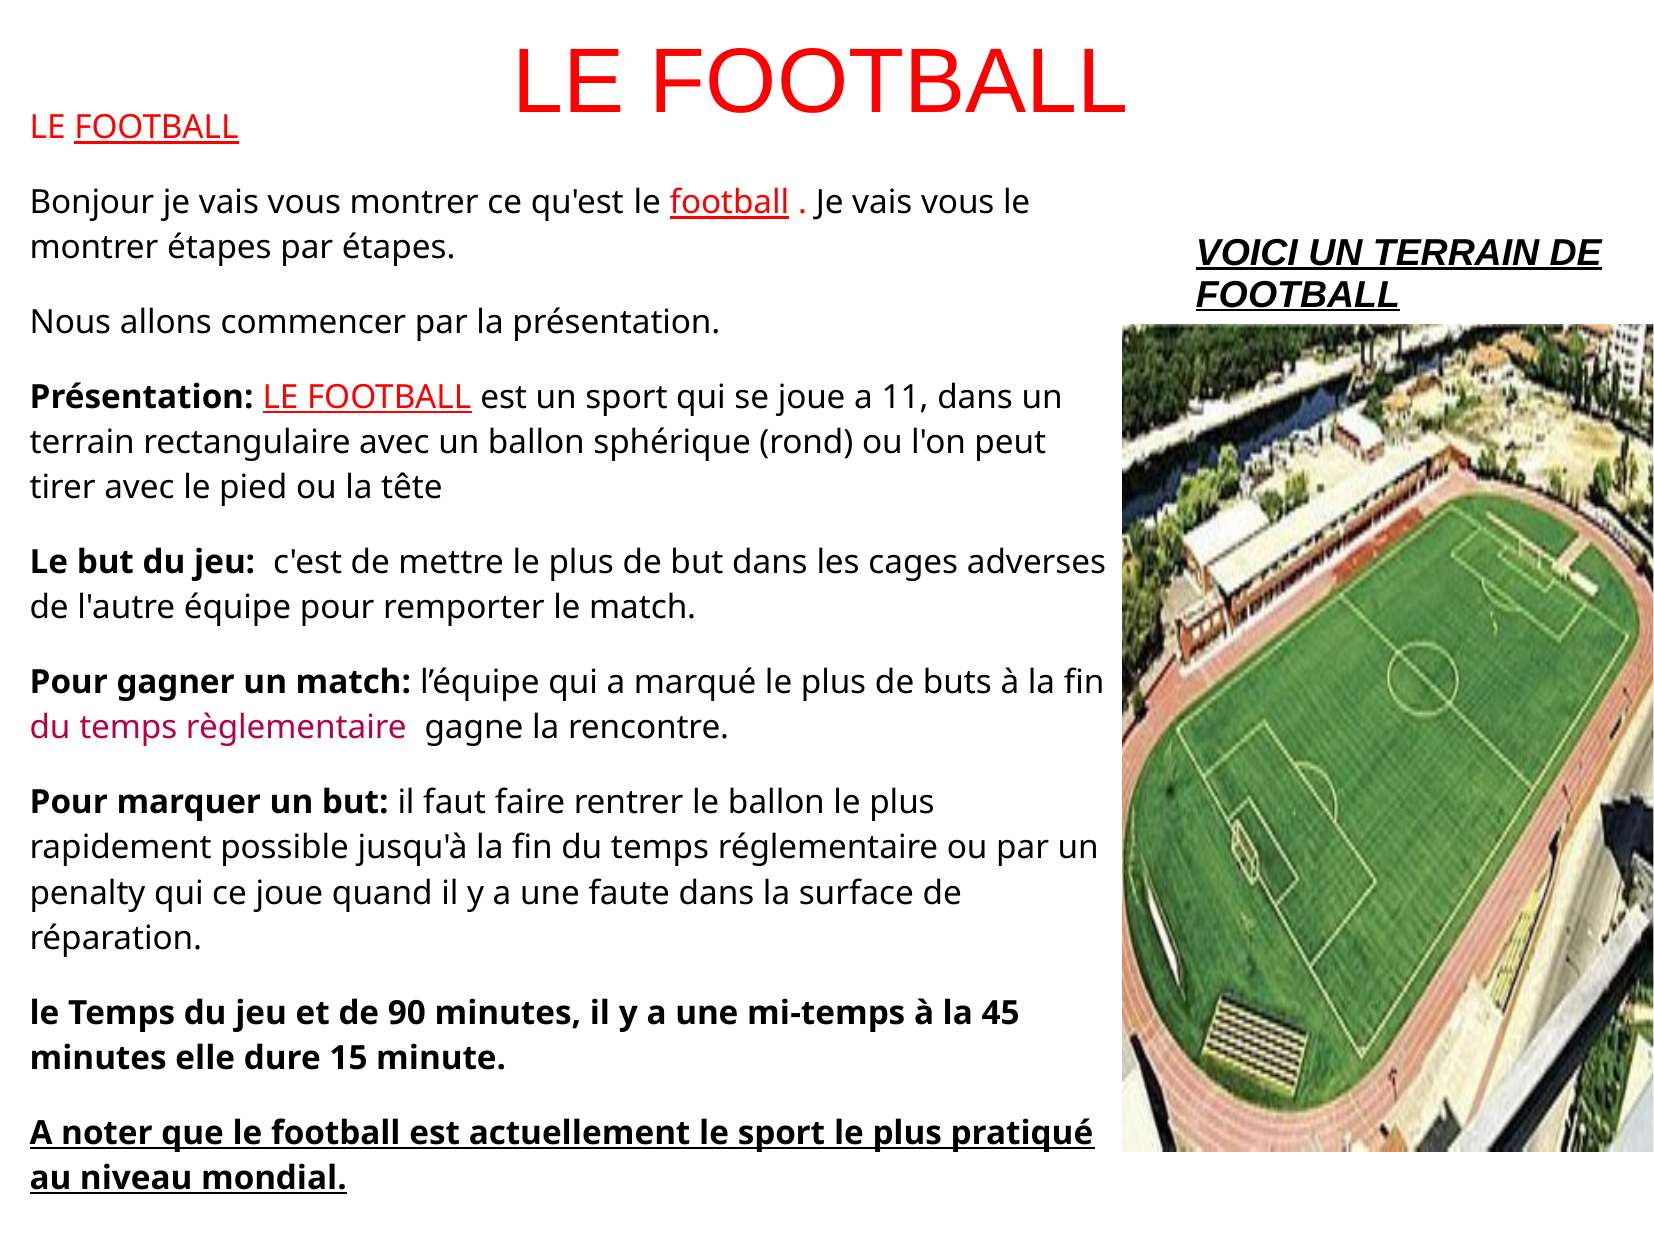

# LE FOOTBALL
LE FOOTBALL
Bonjour je vais vous montrer ce qu'est le football . Je vais vous le montrer étapes par étapes.
Nous allons commencer par la présentation.
Présentation: LE FOOTBALL est un sport qui se joue a 11, dans un terrain rectangulaire avec un ballon sphérique (rond) ou l'on peut tirer avec le pied ou la tête
Le but du jeu: c'est de mettre le plus de but dans les cages adverses de l'autre équipe pour remporter le match.
Pour gagner un match: l’équipe qui a marqué le plus de buts à la fin du temps règlementaire gagne la rencontre.
Pour marquer un but: il faut faire rentrer le ballon le plus rapidement possible jusqu'à la fin du temps réglementaire ou par un penalty qui ce joue quand il y a une faute dans la surface de réparation.
le Temps du jeu et de 90 minutes, il y a une mi-temps à la 45 minutes elle dure 15 minute.
A noter que le football est actuellement le sport le plus pratiqué au niveau mondial.
VOICI UN TERRAIN DE FOOTBALL